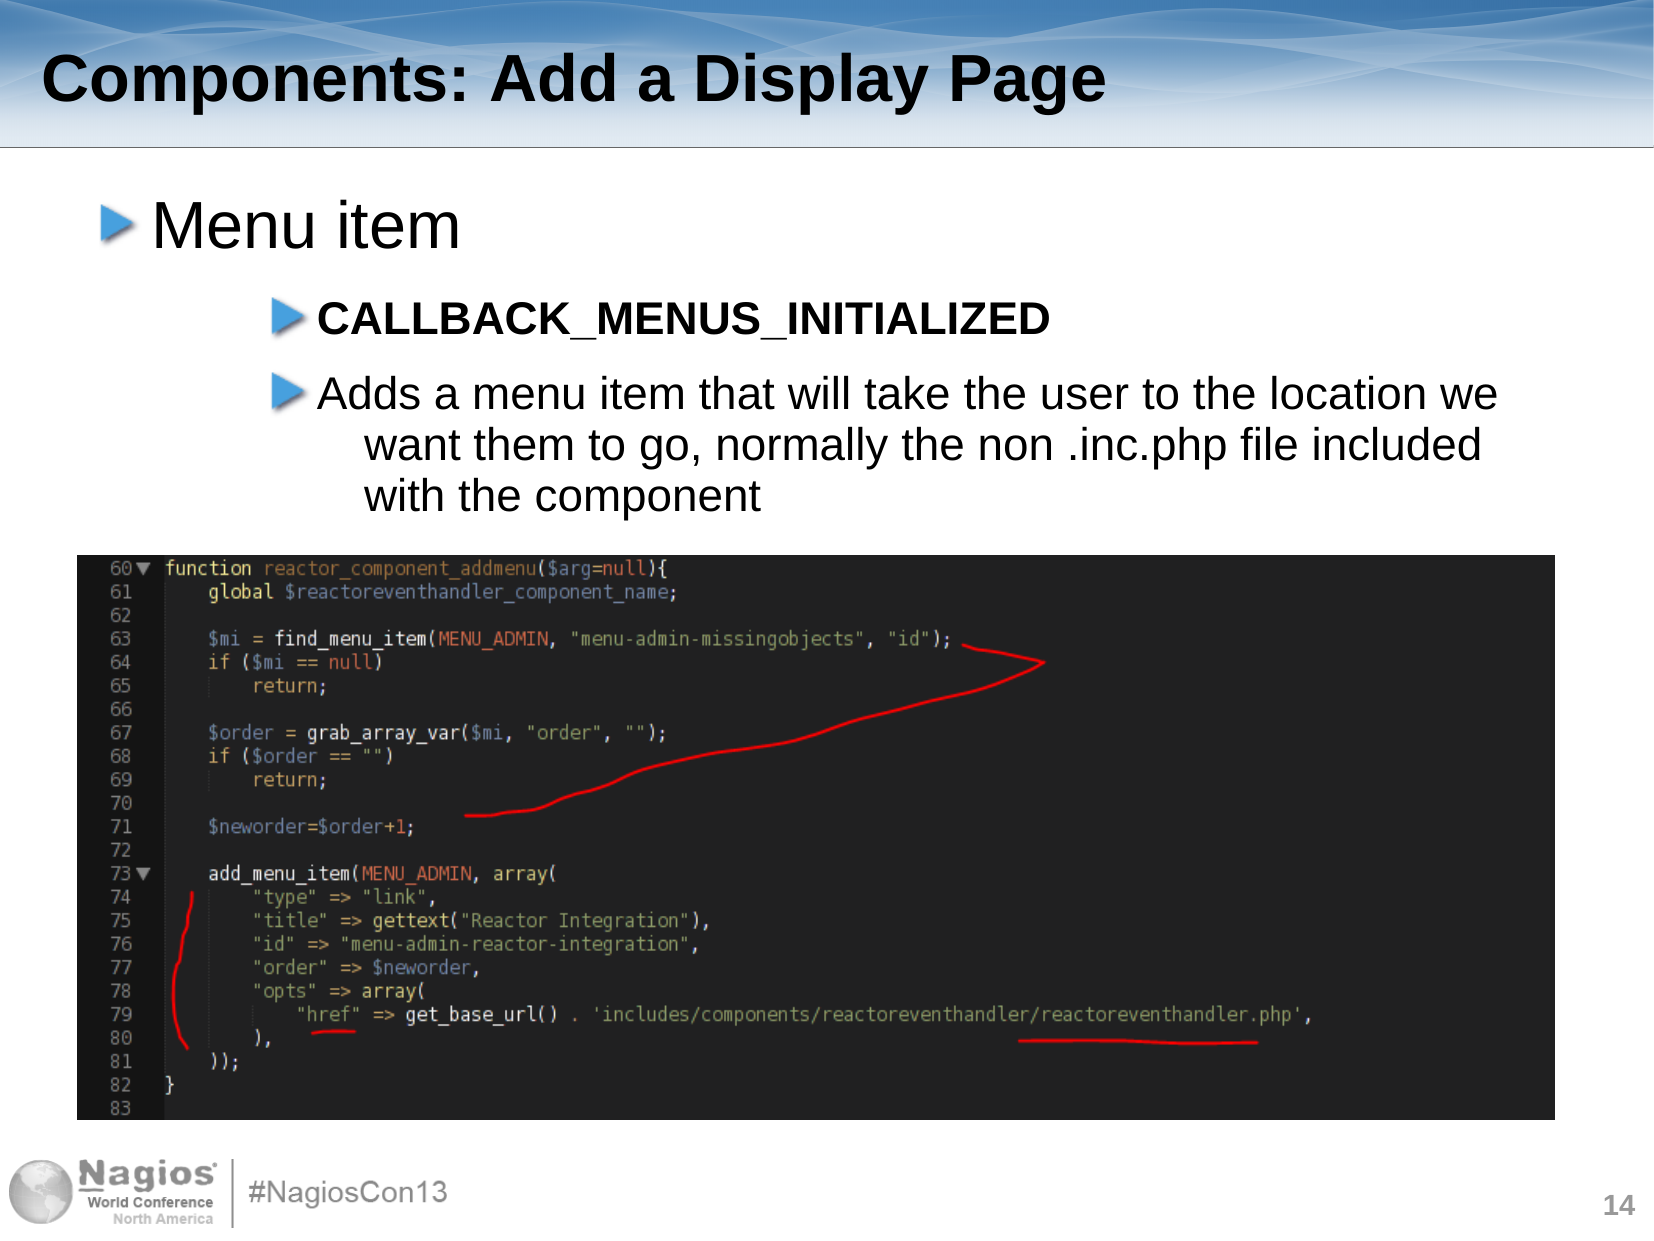

# Components: Add a Display Page
Menu item
CALLBACK_MENUS_INITIALIZED
Adds a menu item that will take the user to the location we want them to go, normally the non .inc.php file included with the component
14